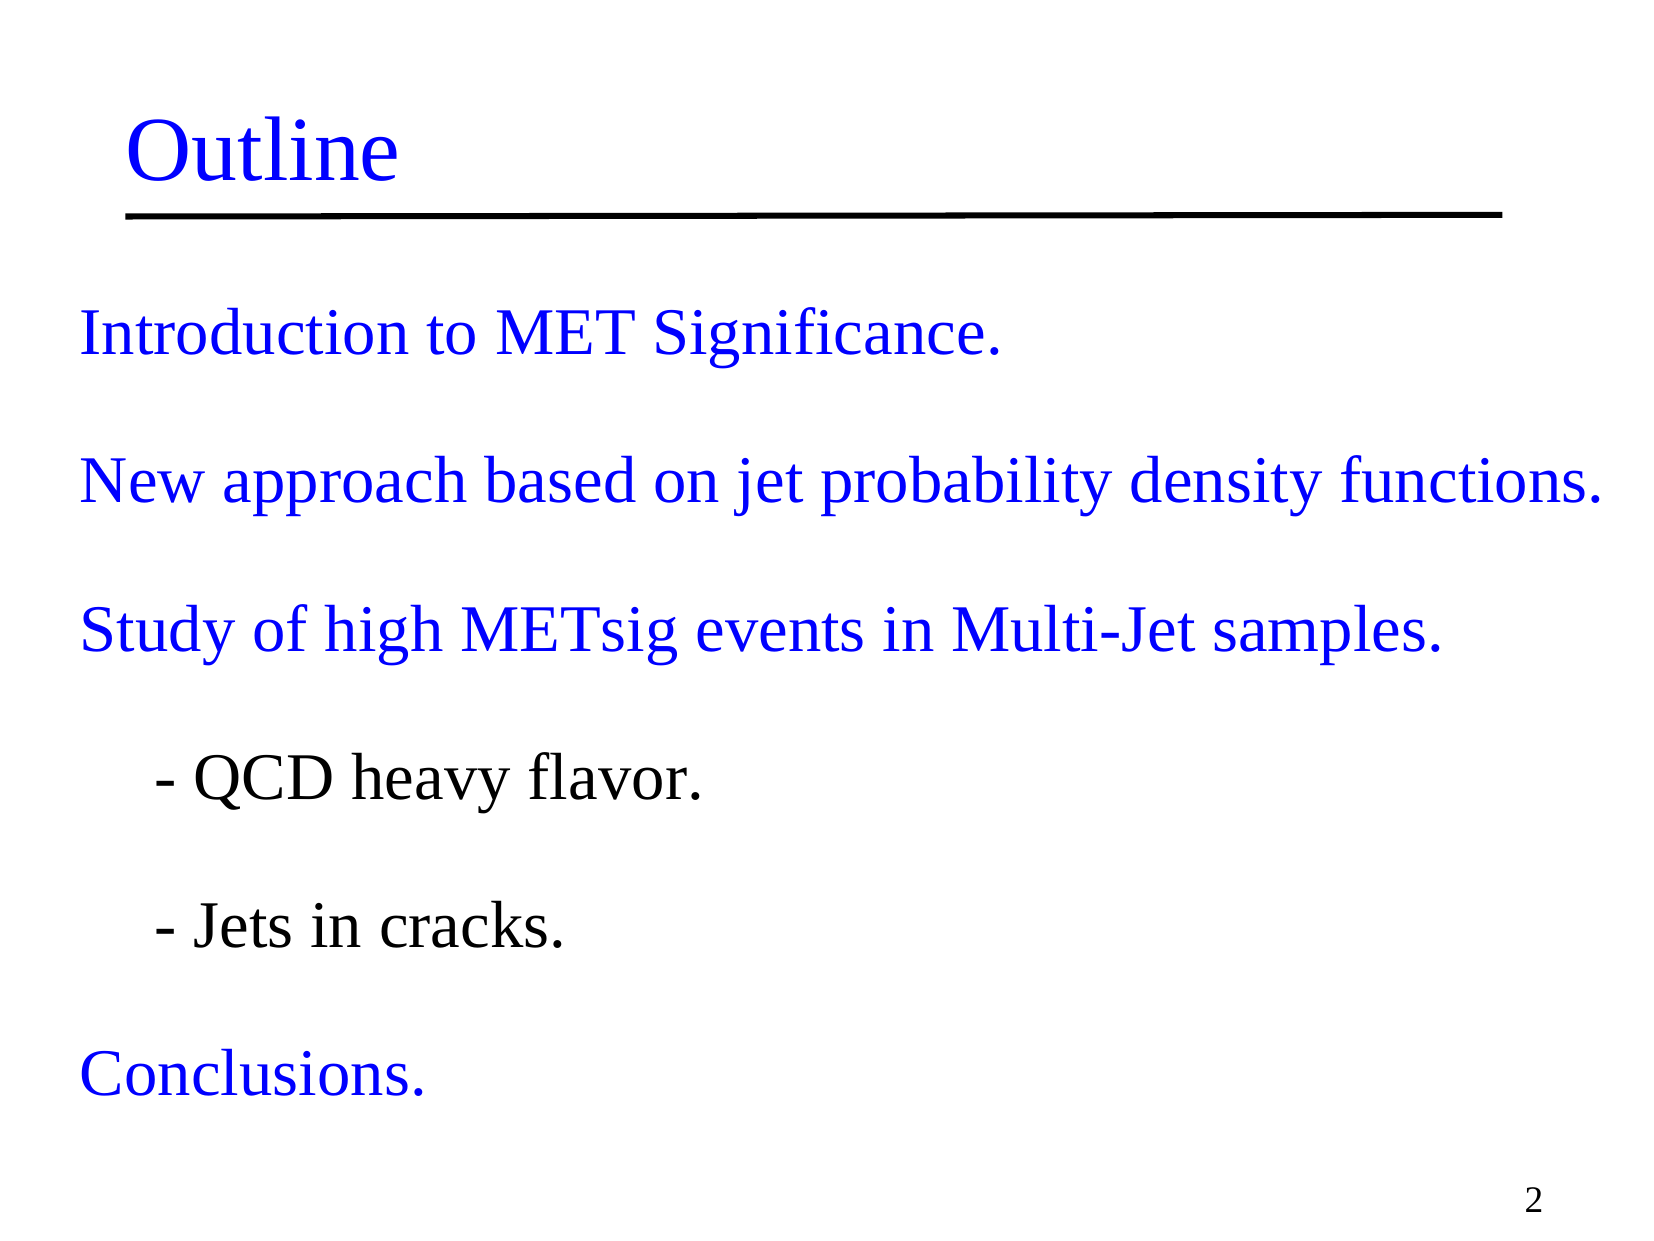

Outline
Introduction to MET Significance.
New approach based on jet probability density functions.
Study of high METsig events in Multi-Jet samples.
	- QCD heavy flavor.
	- Jets in cracks.
Conclusions.